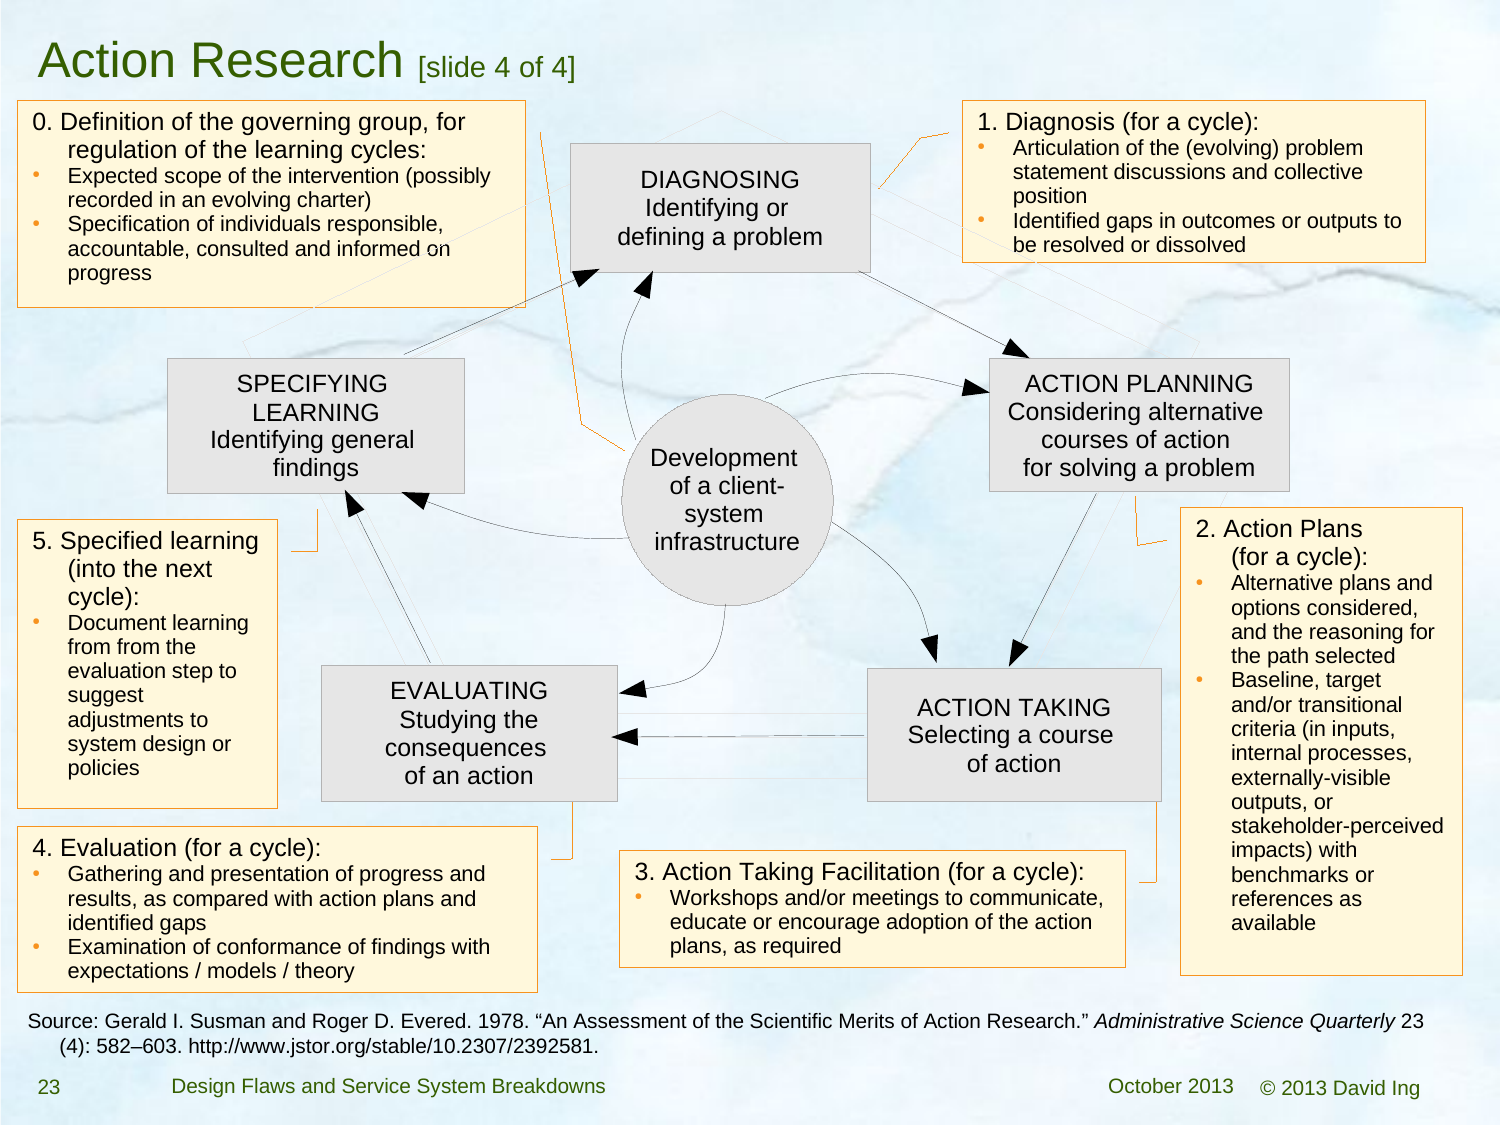

# Action Research [slide 4 of 4]
0. Definition of the governing group, for regulation of the learning cycles:
Expected scope of the intervention (possibly recorded in an evolving charter)
Specification of individuals responsible, accountable, consulted and informed on progress
1. Diagnosis (for a cycle):
Articulation of the (evolving) problem statement discussions and collective position
Identified gaps in outcomes or outputs to be resolved or dissolved
DIAGNOSING
Identifying or
defining a problem
SPECIFYING
LEARNING
Identifying general
findings
ACTION PLANNING
Considering alternative
courses of action
for solving a problem
Development
of a client-
system
infrastructure
EVALUATING
Studying the consequences
of an action
ACTION TAKING
Selecting a course
of action
2. Action Plans
(for a cycle):
Alternative plans and options considered, and the reasoning for the path selected
Baseline, target and/or transitional criteria (in inputs, internal processes, externally-visible outputs, or stakeholder-perceived impacts) with benchmarks or references as available
5. Specified learning (into the next cycle):
Document learning from from the evaluation step to suggest adjustments to system design or policies
4. Evaluation (for a cycle):
Gathering and presentation of progress and results, as compared with action plans and identified gaps
Examination of conformance of findings with expectations / models / theory
3. Action Taking Facilitation (for a cycle):
Workshops and/or meetings to communicate, educate or encourage adoption of the action plans, as required
Source: Gerald I. Susman and Roger D. Evered. 1978. “An Assessment of the Scientific Merits of Action Research.” Administrative Science Quarterly 23 (4): 582–603. http://www.jstor.org/stable/10.2307/2392581.
Design Flaws and Service System Breakdowns
October 2013
23